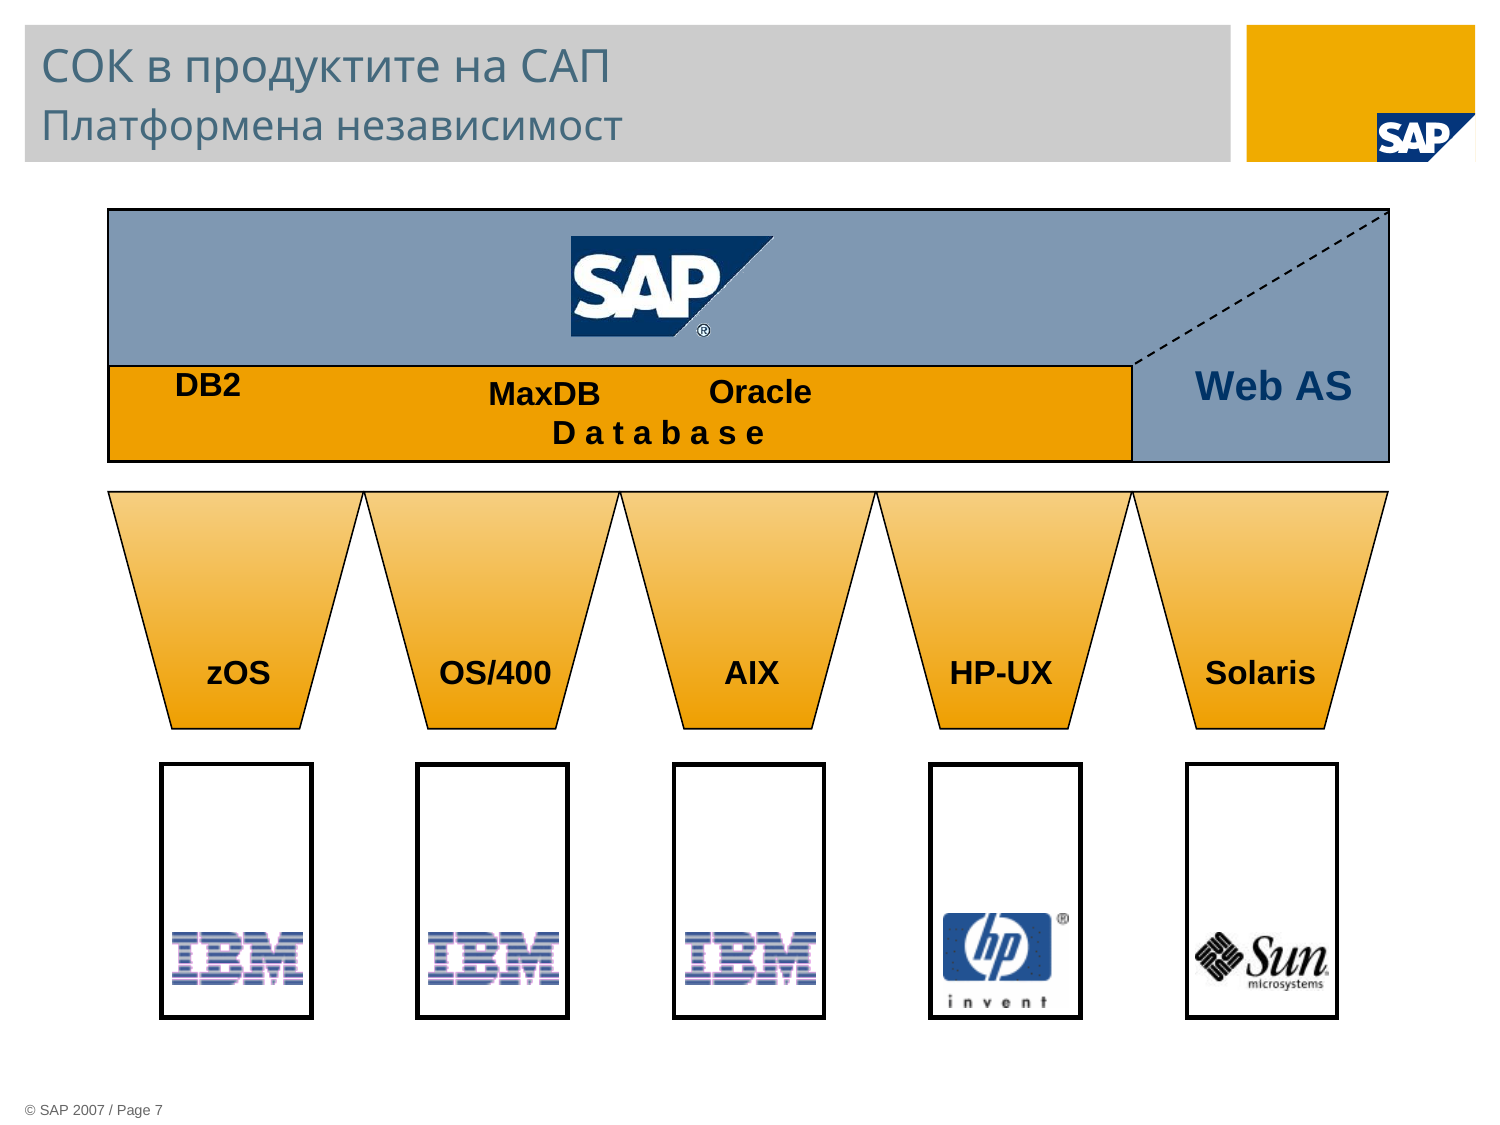

# СОК в продуктите на САП Платформена независимост
Web AS
DB2
Oracle
MaxDB
D a t a b a s e
zOS
OS/400
AIX
HP-UX
Solaris
7